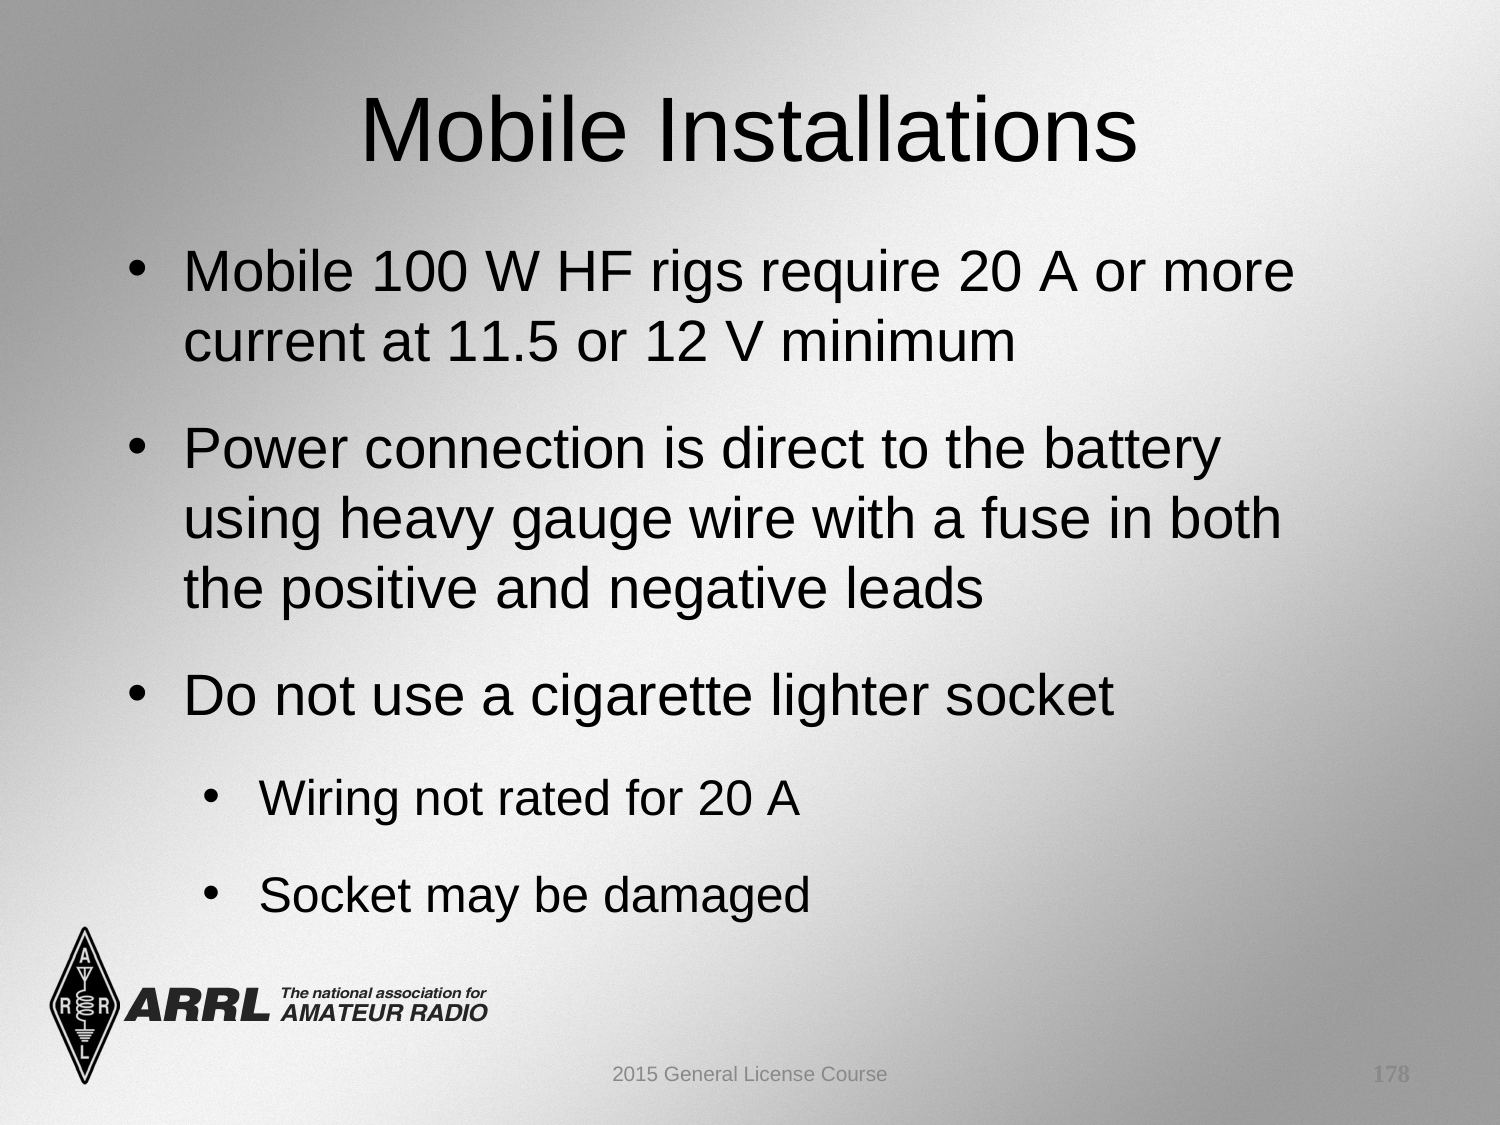

Mobile Installations
Mobile 100 W HF rigs require 20 A or more current at 11.5 or 12 V minimum
Power connection is direct to the battery using heavy gauge wire with a fuse in both the positive and negative leads
Do not use a cigarette lighter socket
Wiring not rated for 20 A
Socket may be damaged
2015 General License Course